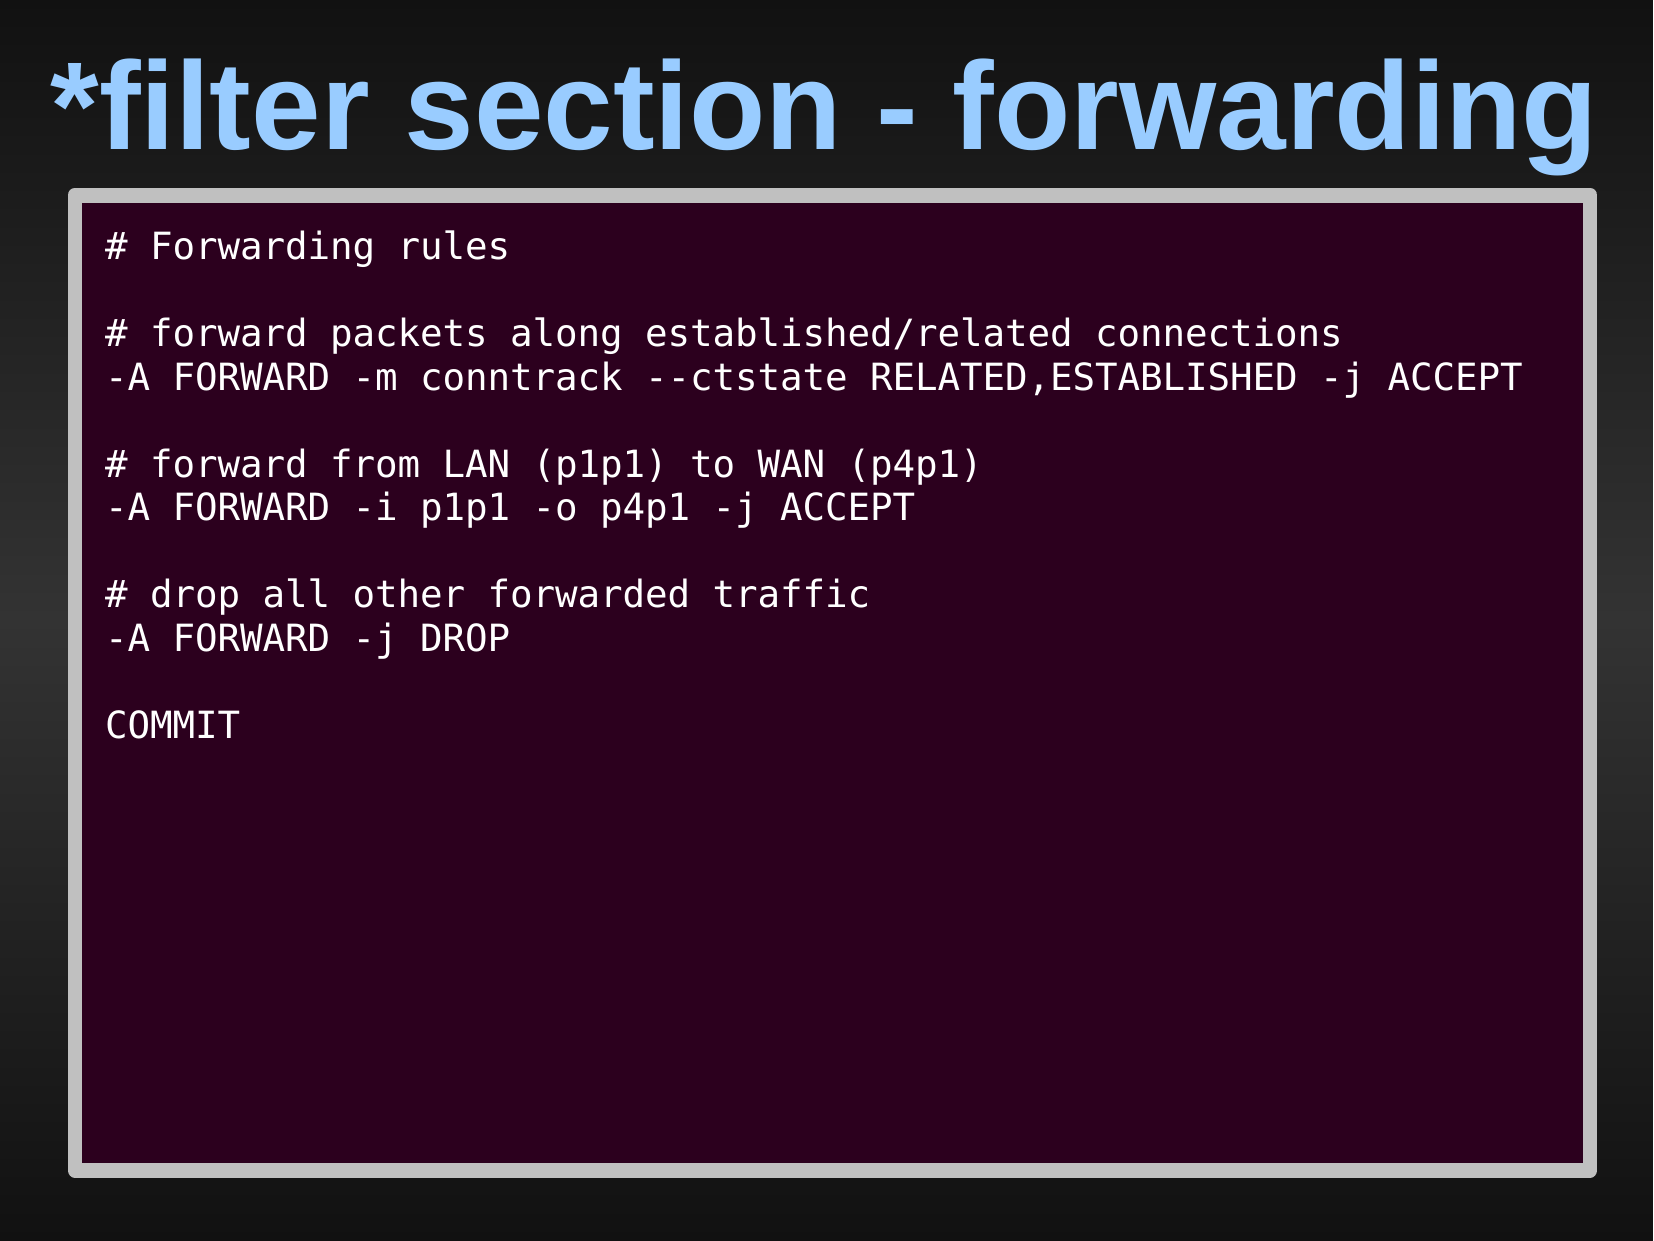

# *filter section - forwarding
# Forwarding rules
# forward packets along established/related connections
-A FORWARD -m conntrack --ctstate RELATED,ESTABLISHED -j ACCEPT
# forward from LAN (p1p1) to WAN (p4p1)
-A FORWARD -i p1p1 -o p4p1 -j ACCEPT
# drop all other forwarded traffic
-A FORWARD -j DROP
COMMIT